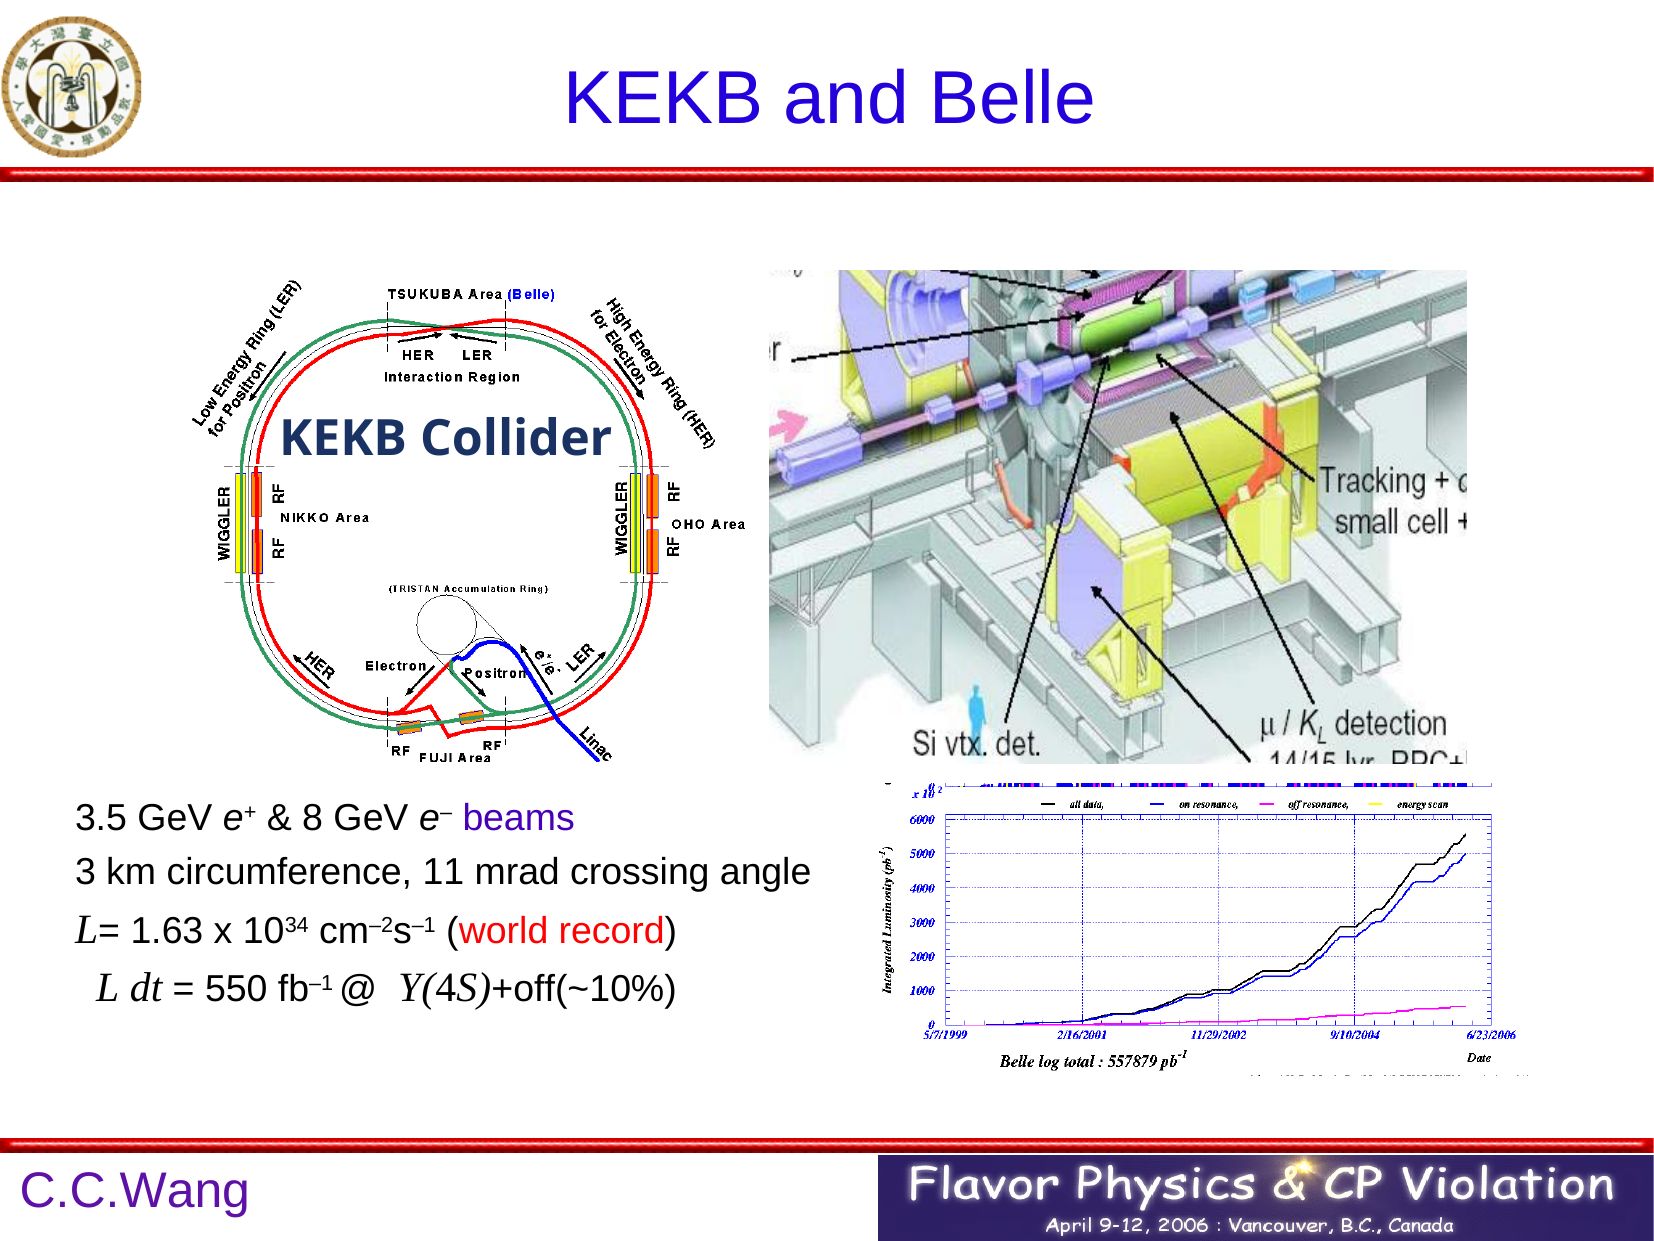

# KEKB and Belle
KEKB Collider
3.5 GeV e+ & 8 GeV e– beams
3 km circumference, 11 mrad crossing angle
L= 1.63 x 1034 cm–2s–1 (world record)
 L dt = 550 fb–1 @ Υ(4S)+off(~10%)